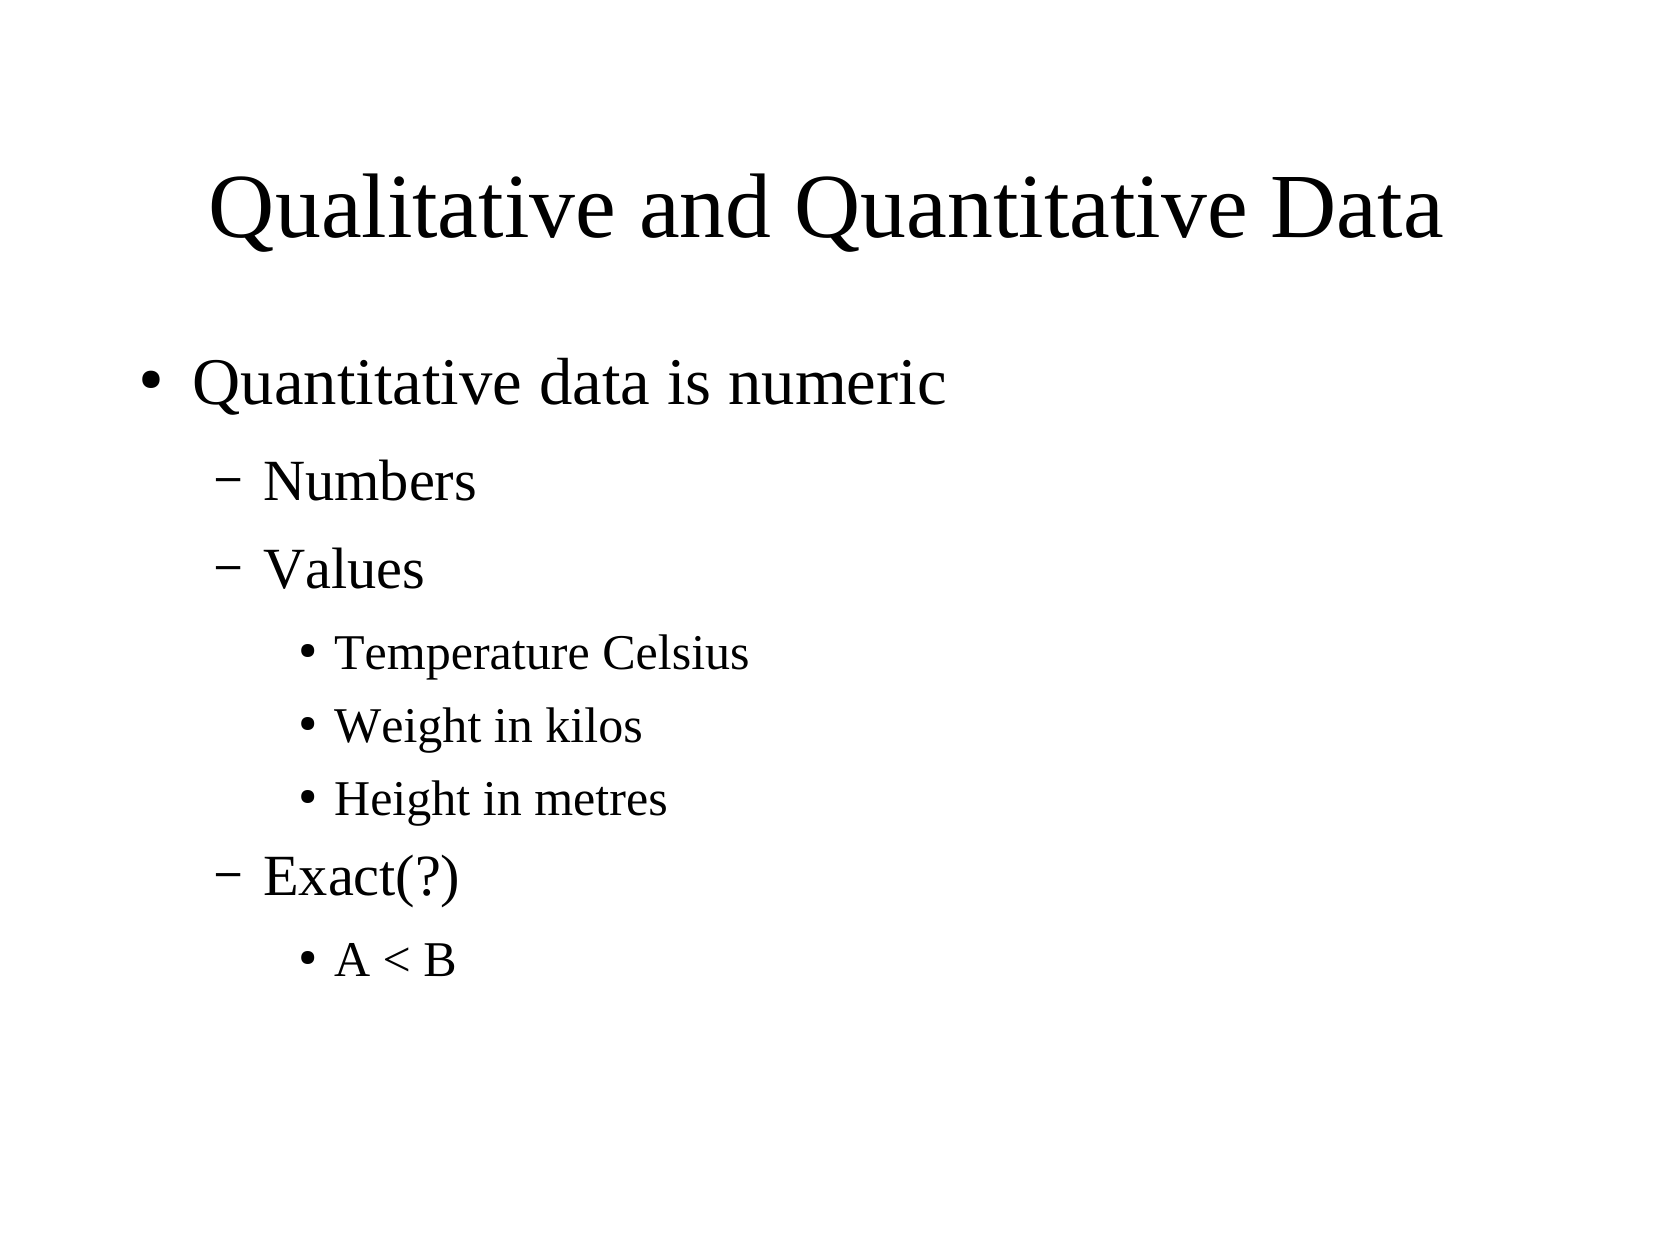

# Qualitative and Quantitative Data
Quantitative data is numeric
Numbers
Values
Temperature Celsius
Weight in kilos
Height in metres
Exact(?)
A < B